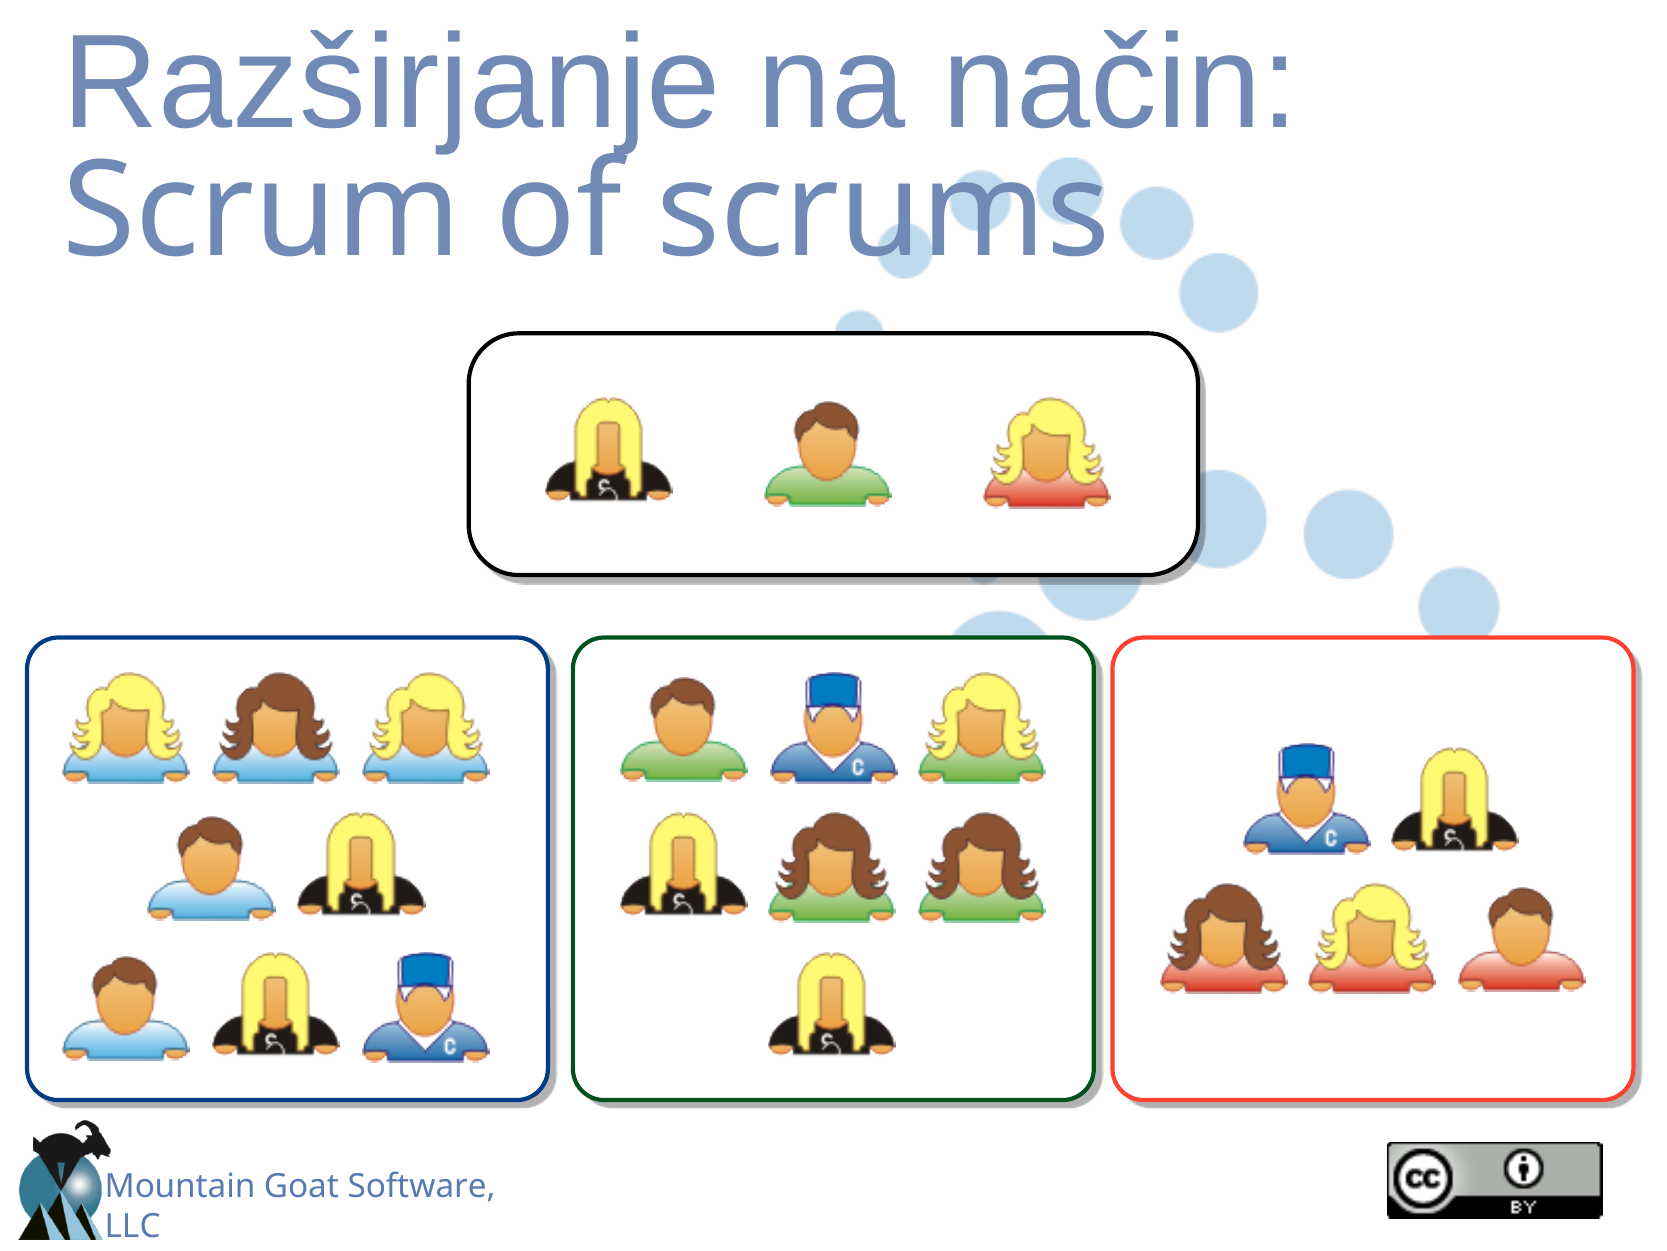

# Razširjanje na način: Scrum of scrums